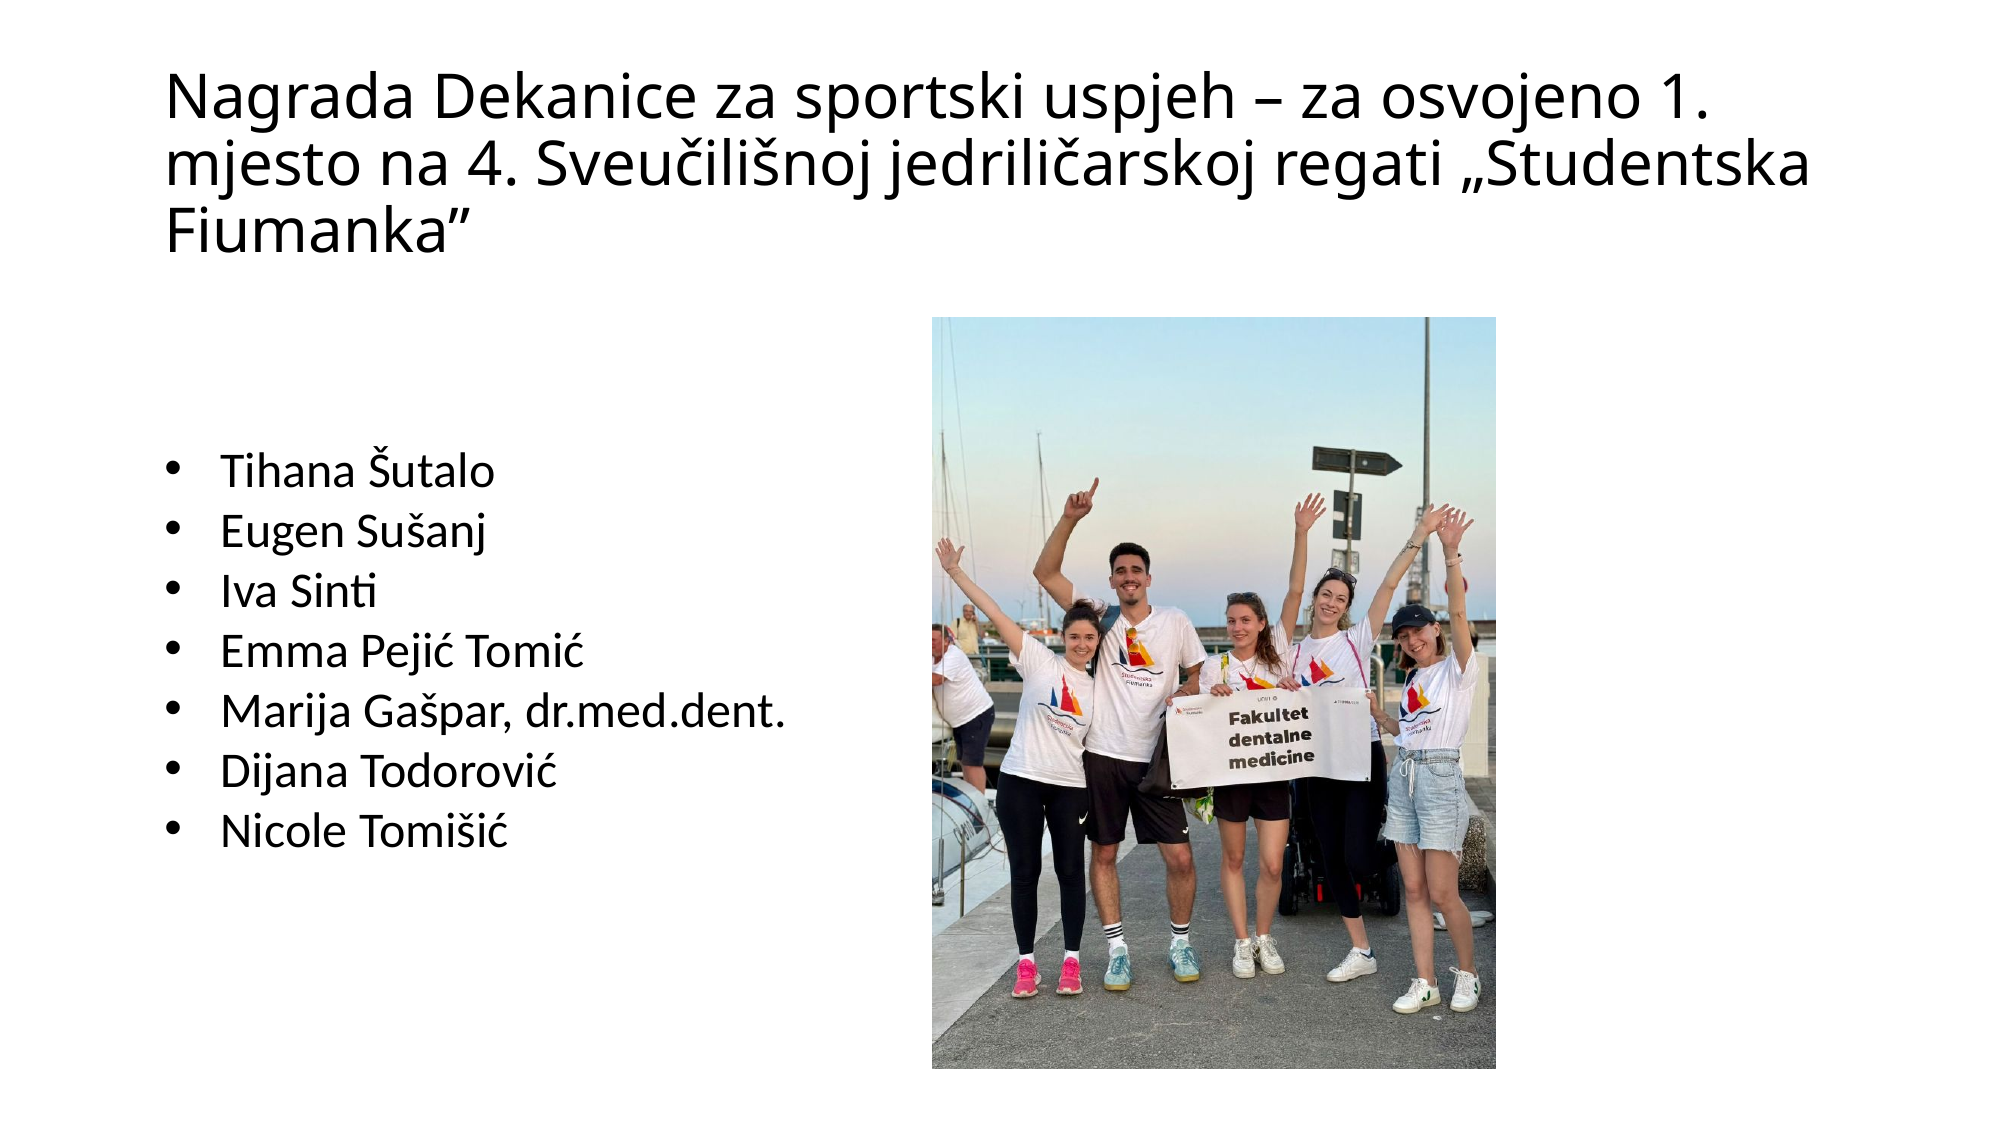

# Nagrada Dekanice za sportski uspjeh – za osvojeno 1. mjesto na 4. Sveučilišnoj jedriličarskoj regati „Studentska Fiumanka”
Tihana Šutalo
Eugen Sušanj
Iva Sinti
Emma Pejić Tomić
Marija Gašpar, dr.med.dent.
Dijana Todorović
Nicole Tomišić